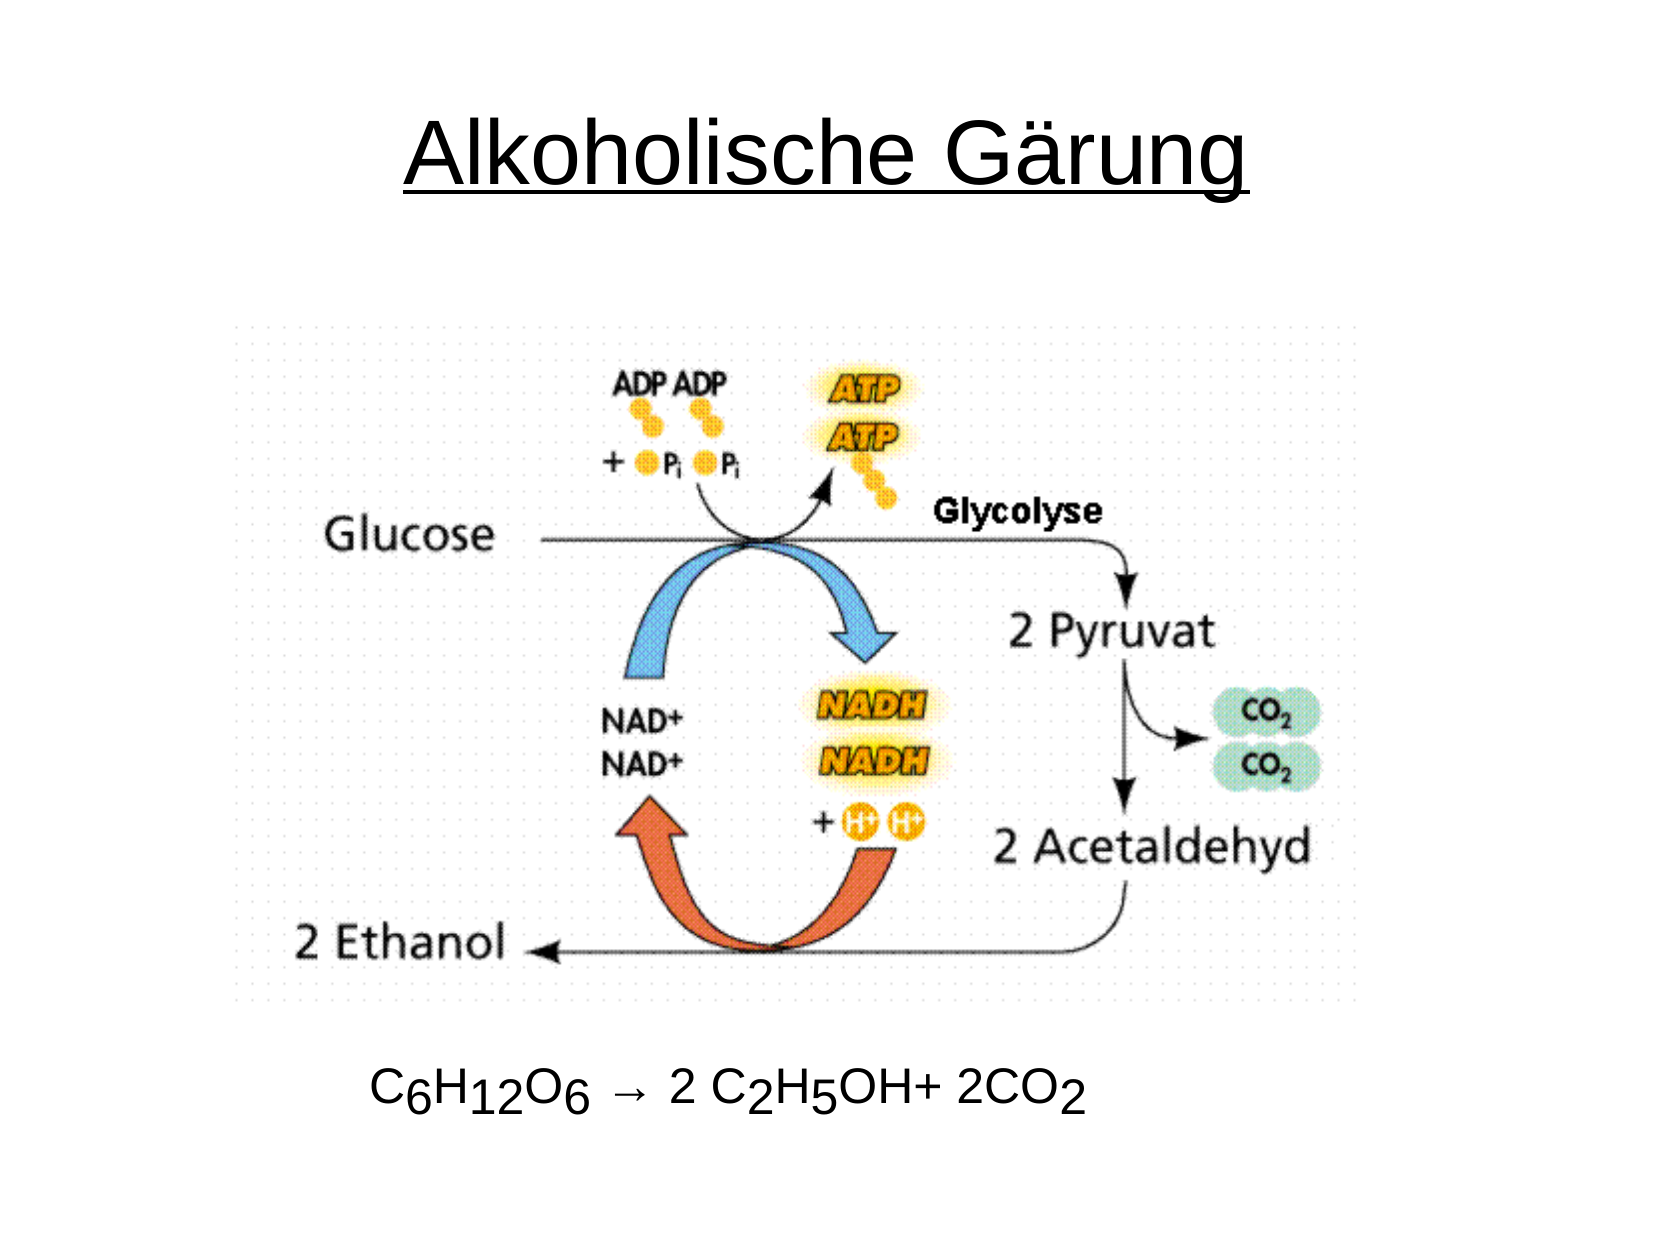

# Alkoholische Gärung
C6H12O6 → 2 C2H5OH+ 2CO2